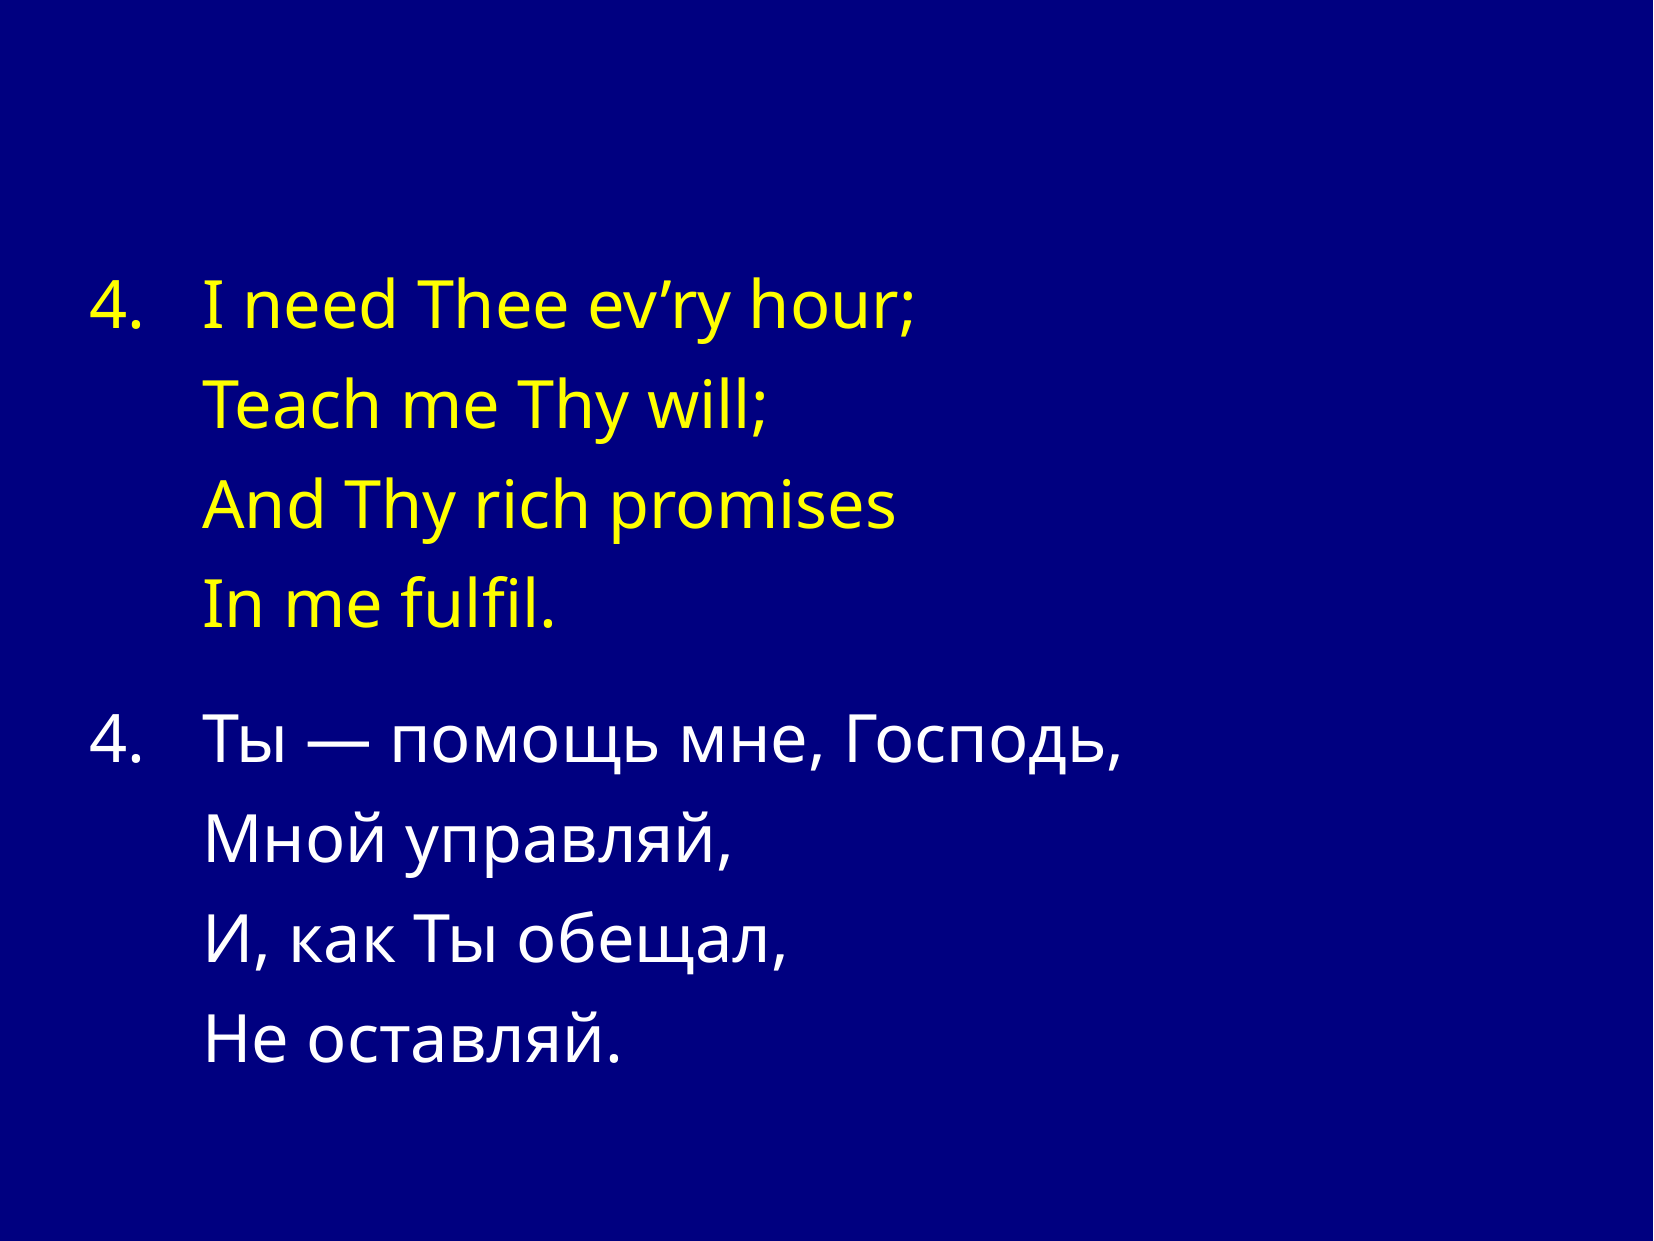

4.	I need Thee ev’ry hour;
	Teach me Thy will;
	And Thy rich promises
	In me fulfil.
4.	Ты — помощь мне, Господь,
	Мной управляй,
	И, как Ты обещал,
	Не оставляй.